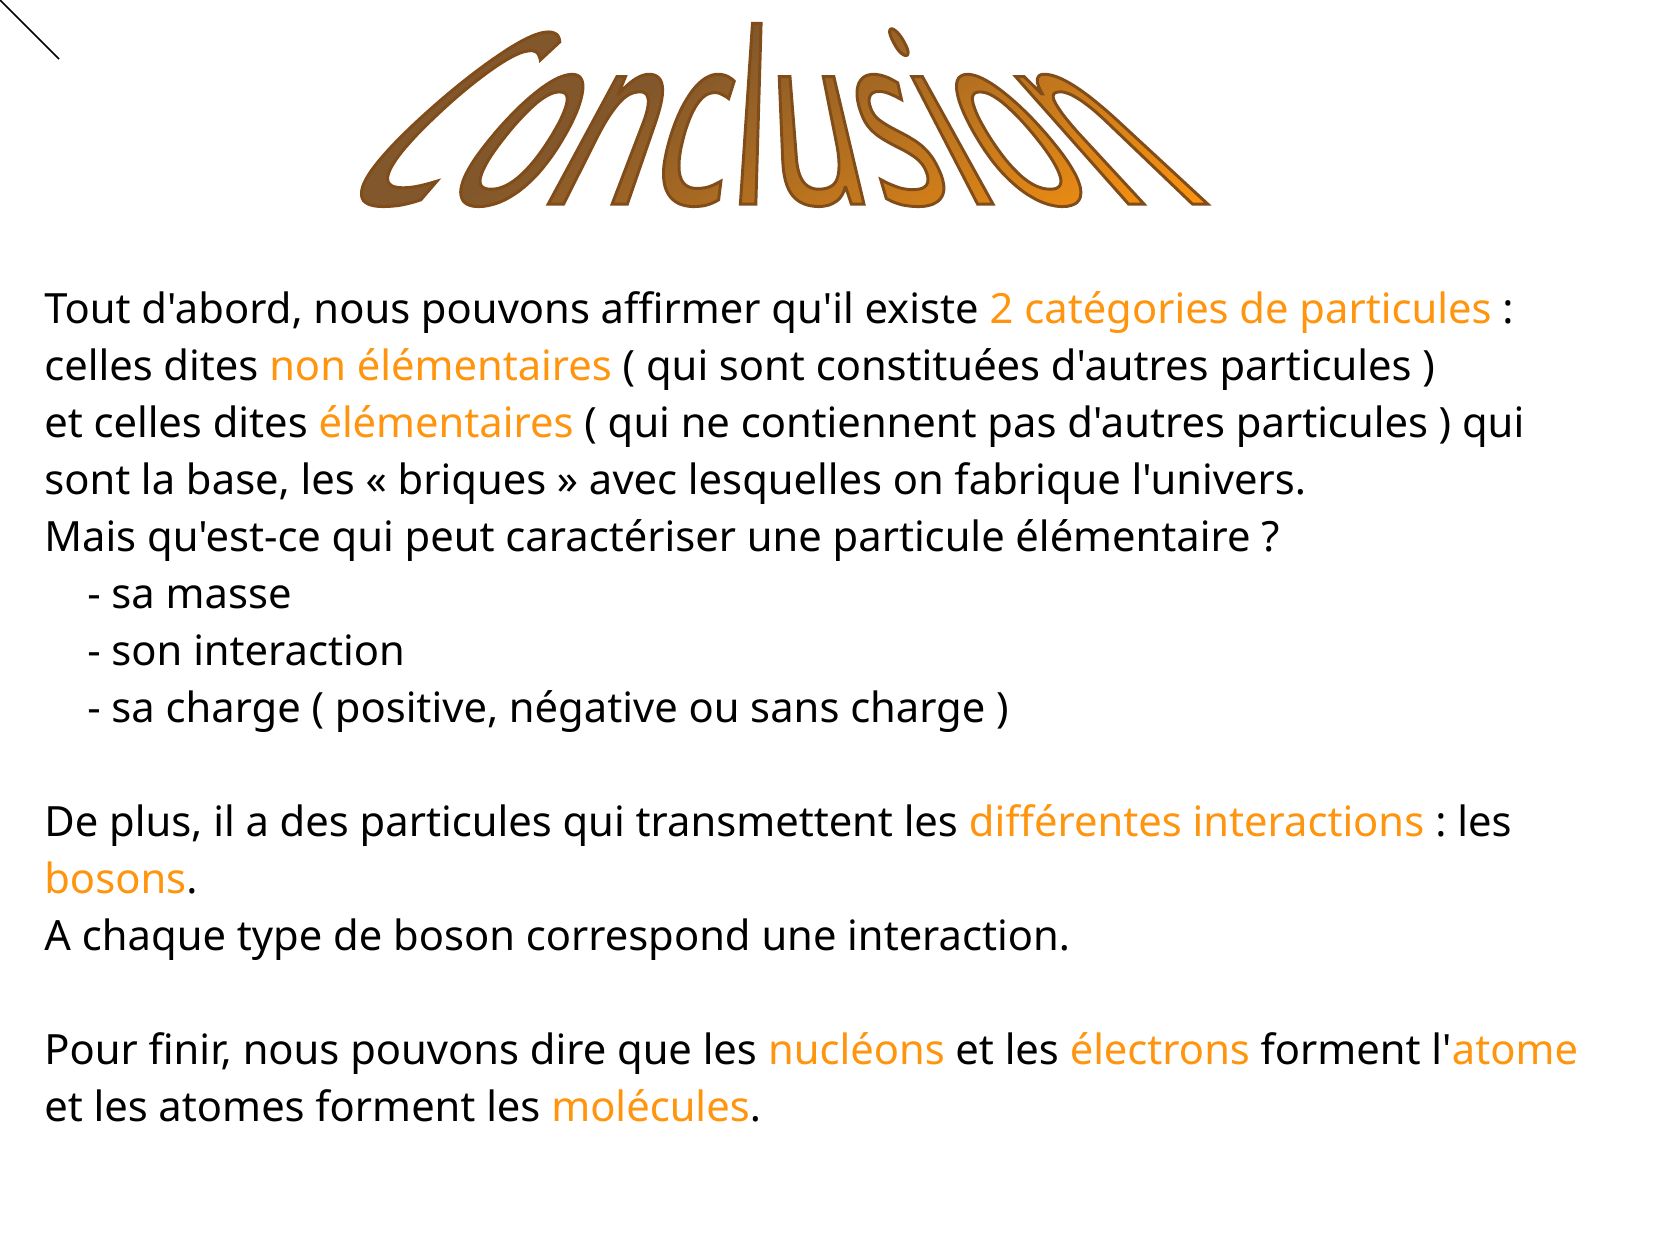

Conclusion
Tout d'abord, nous pouvons affirmer qu'il existe 2 catégories de particules :
celles dites non élémentaires ( qui sont constituées d'autres particules )
et celles dites élémentaires ( qui ne contiennent pas d'autres particules ) qui sont la base, les « briques » avec lesquelles on fabrique l'univers.
Mais qu'est-ce qui peut caractériser une particule élémentaire ?
 - sa masse
 - son interaction
 - sa charge ( positive, négative ou sans charge )
De plus, il a des particules qui transmettent les différentes interactions : les bosons.
A chaque type de boson correspond une interaction.
Pour finir, nous pouvons dire que les nucléons et les électrons forment l'atome et les atomes forment les molécules.